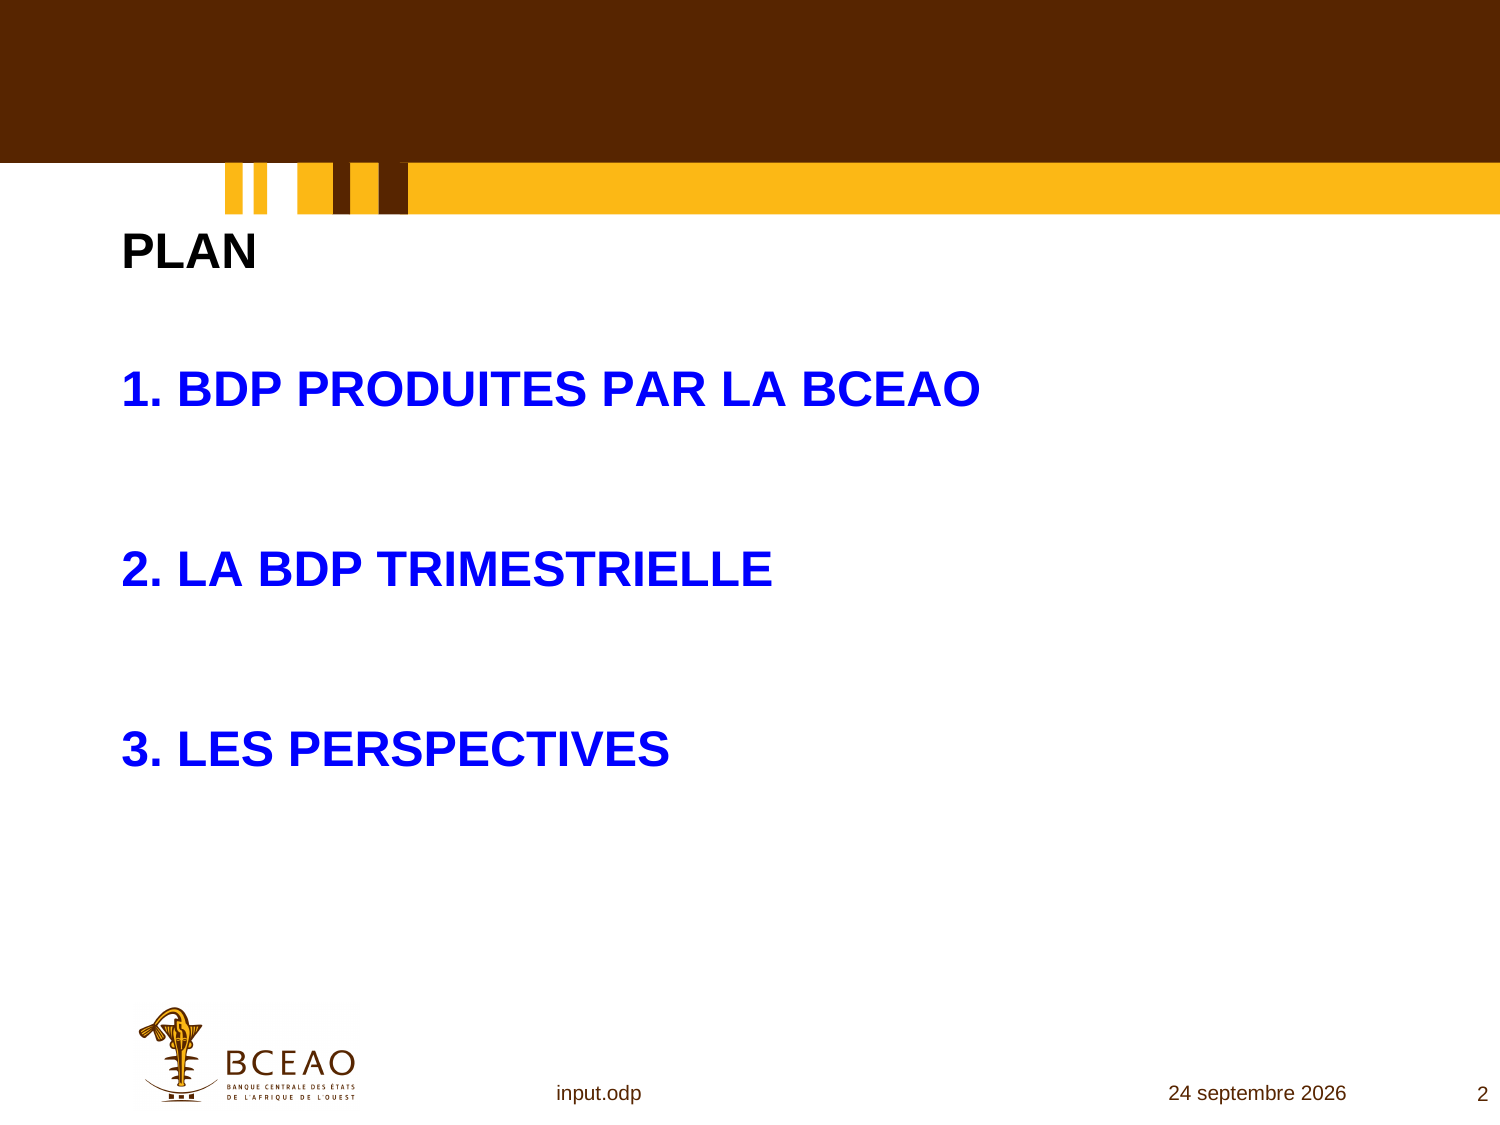

#
PLAN
1. BDP PRODUITES PAR LA BCEAO
2. LA BDP TRIMESTRIELLE
3. LES PERSPECTIVES